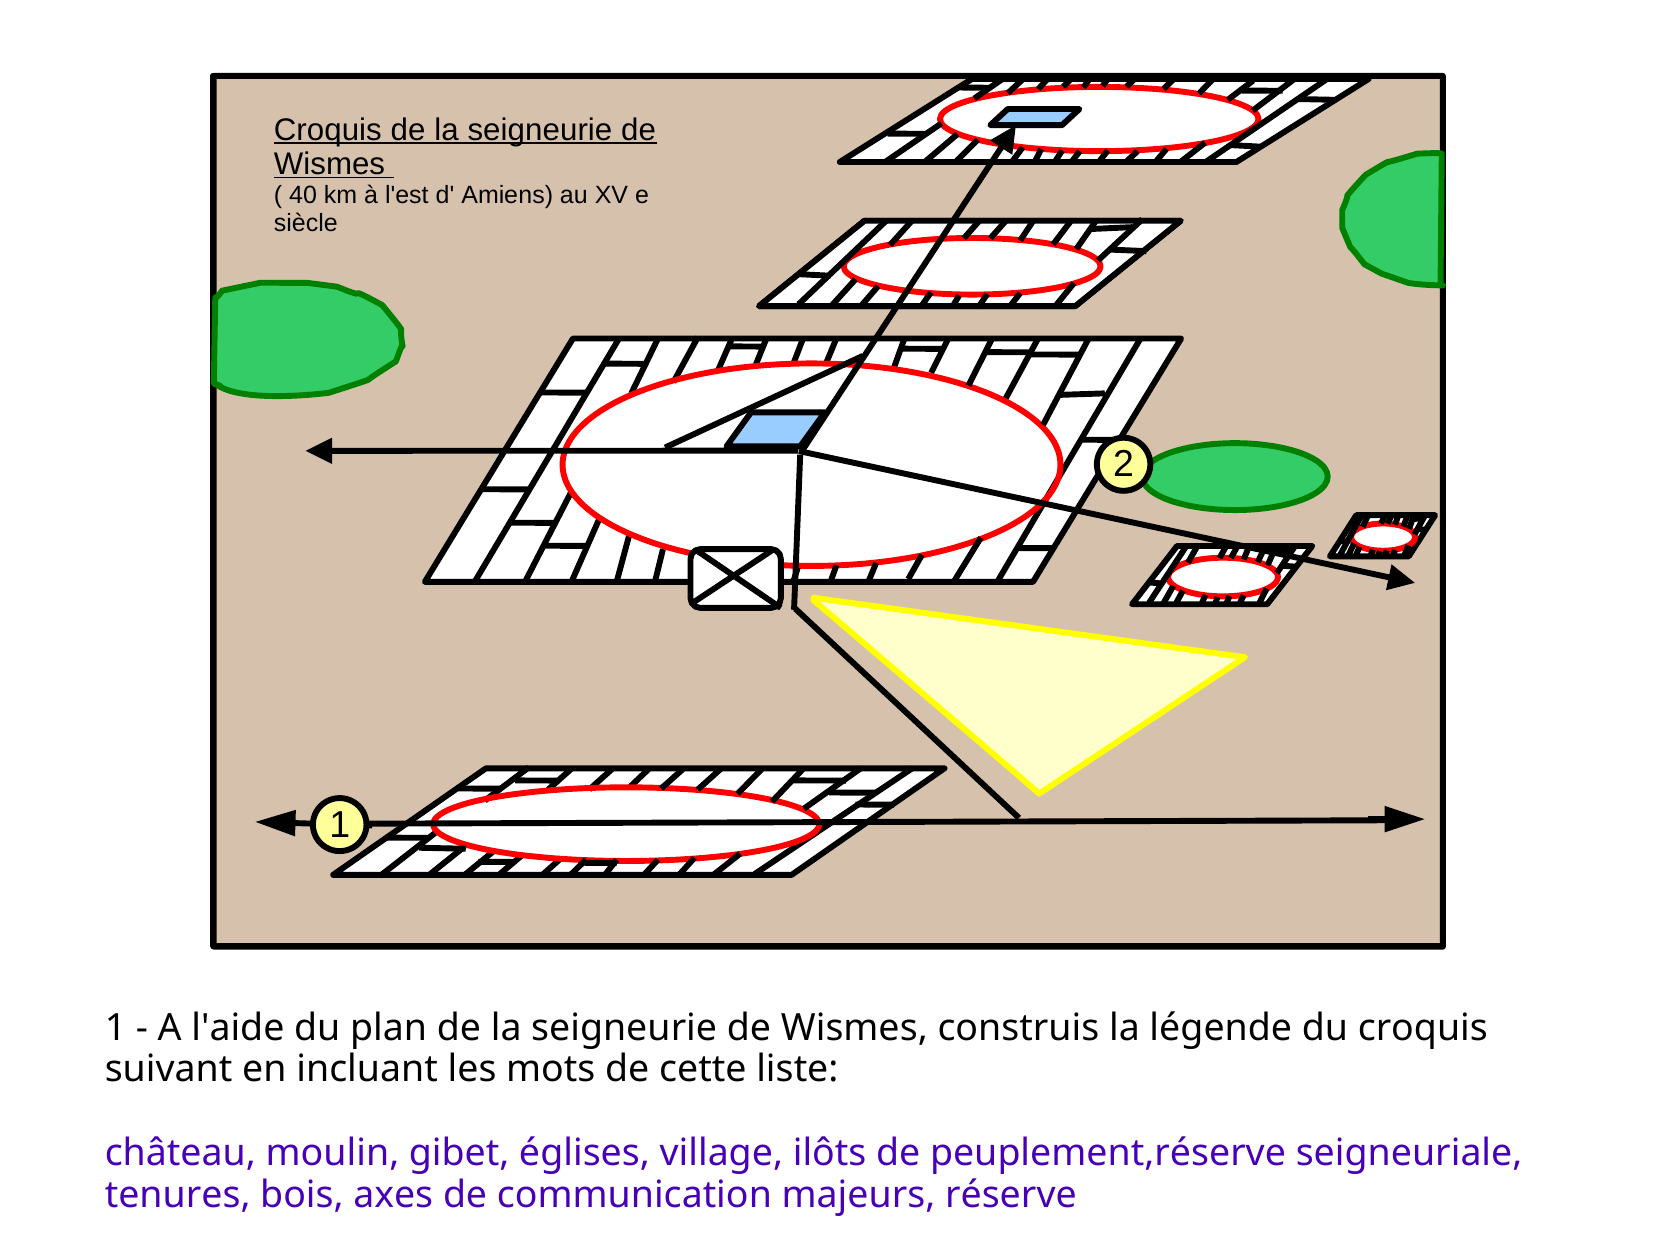

Croquis de la seigneurie de Wismes
( 40 km à l'est d' Amiens) au XV e siècle
2
1
1 - A l'aide du plan de la seigneurie de Wismes, construis la légende du croquis suivant en incluant les mots de cette liste:
château, moulin, gibet, églises, village, ilôts de peuplement,réserve seigneuriale, tenures, bois, axes de communication majeurs, réserve